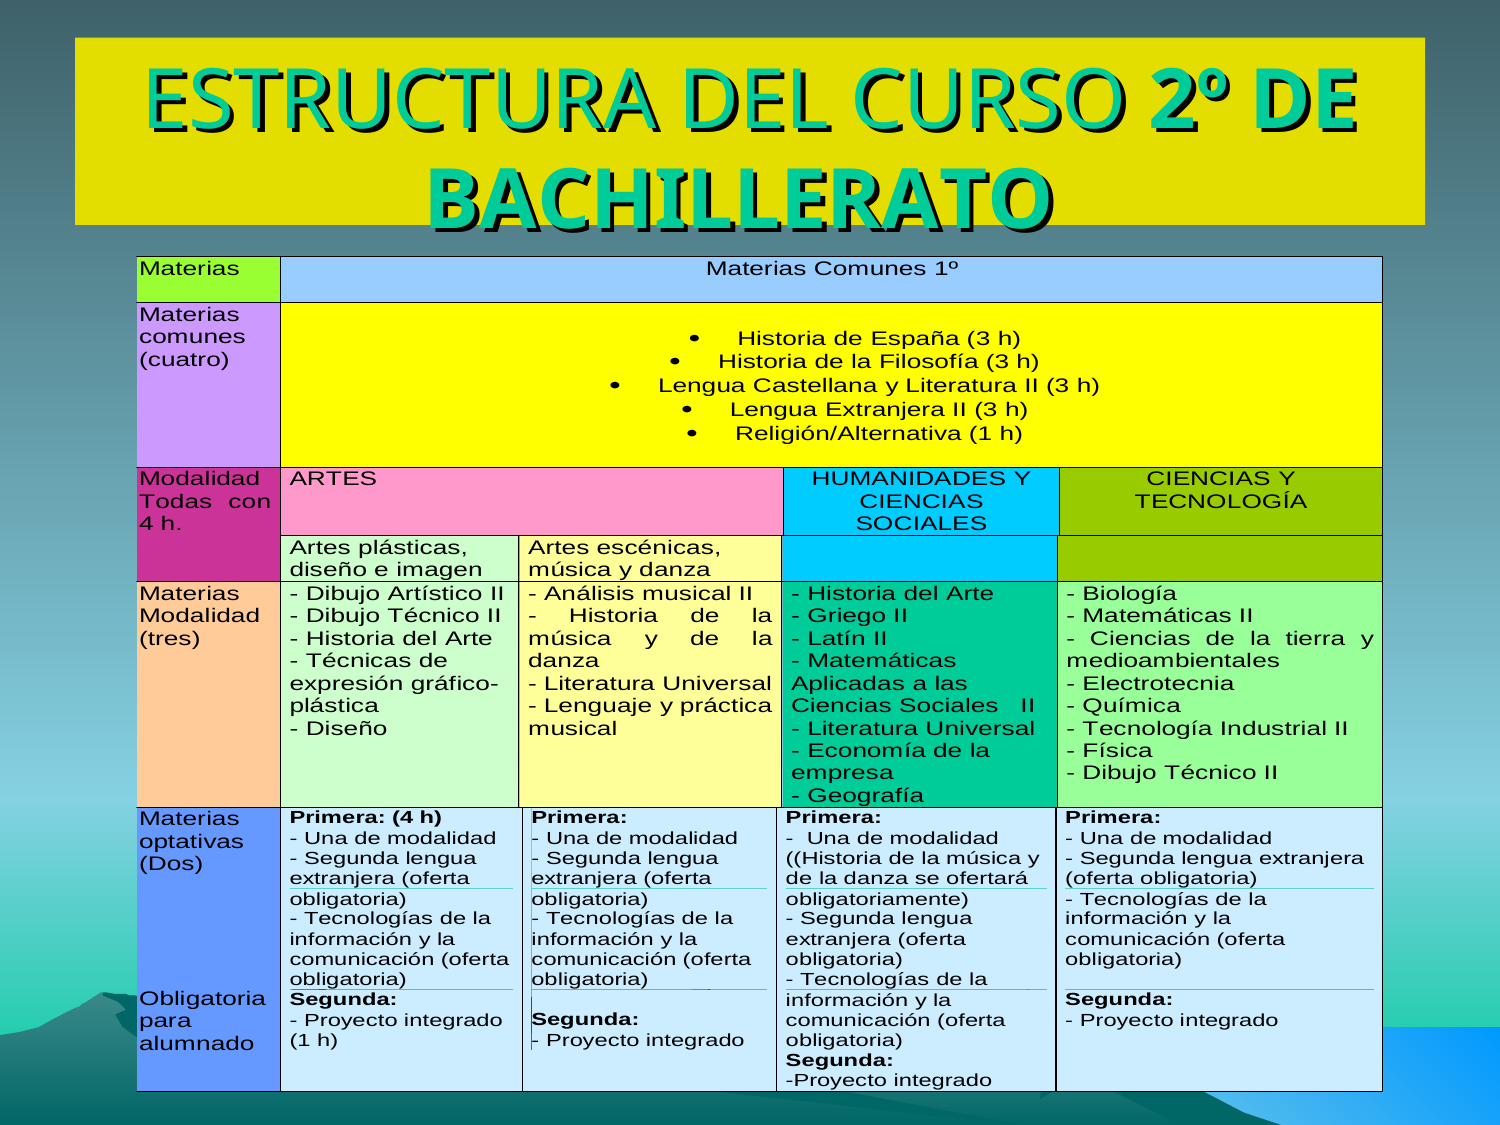

# ESTRUCTURA DEL CURSO 2º DE BACHILLERATO